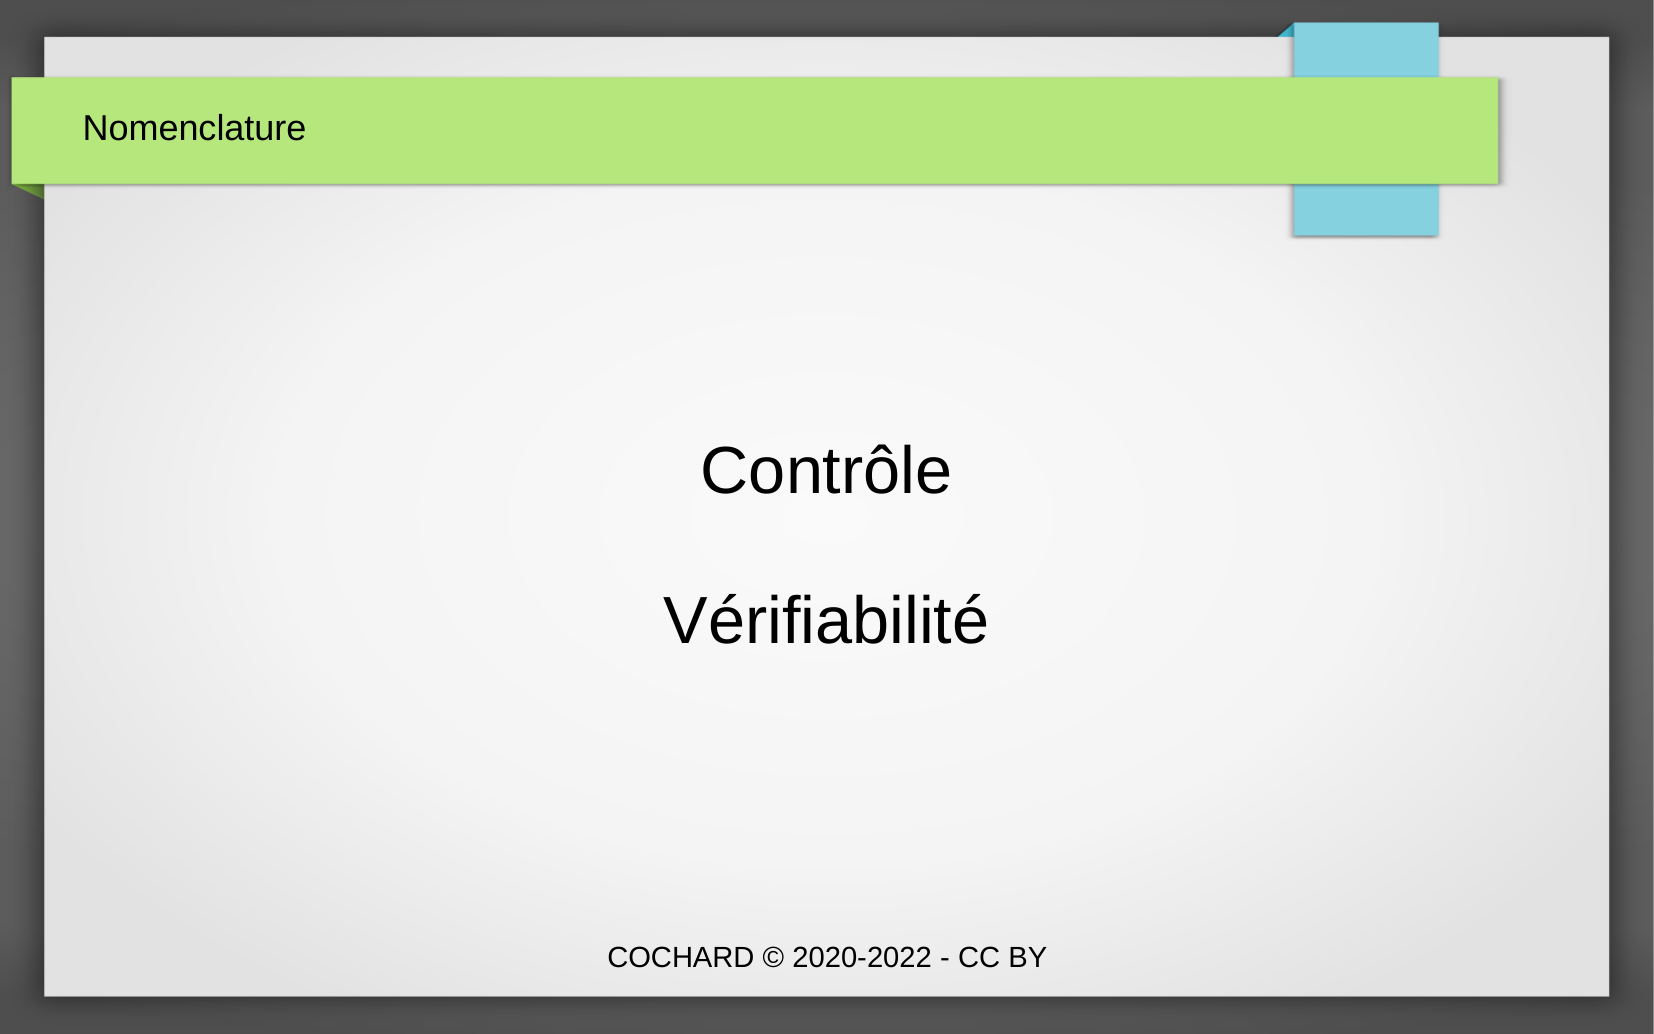

# Nomenclature
Contrôle
Vérifiabilité
COCHARD © 2020-2022 - CC BY